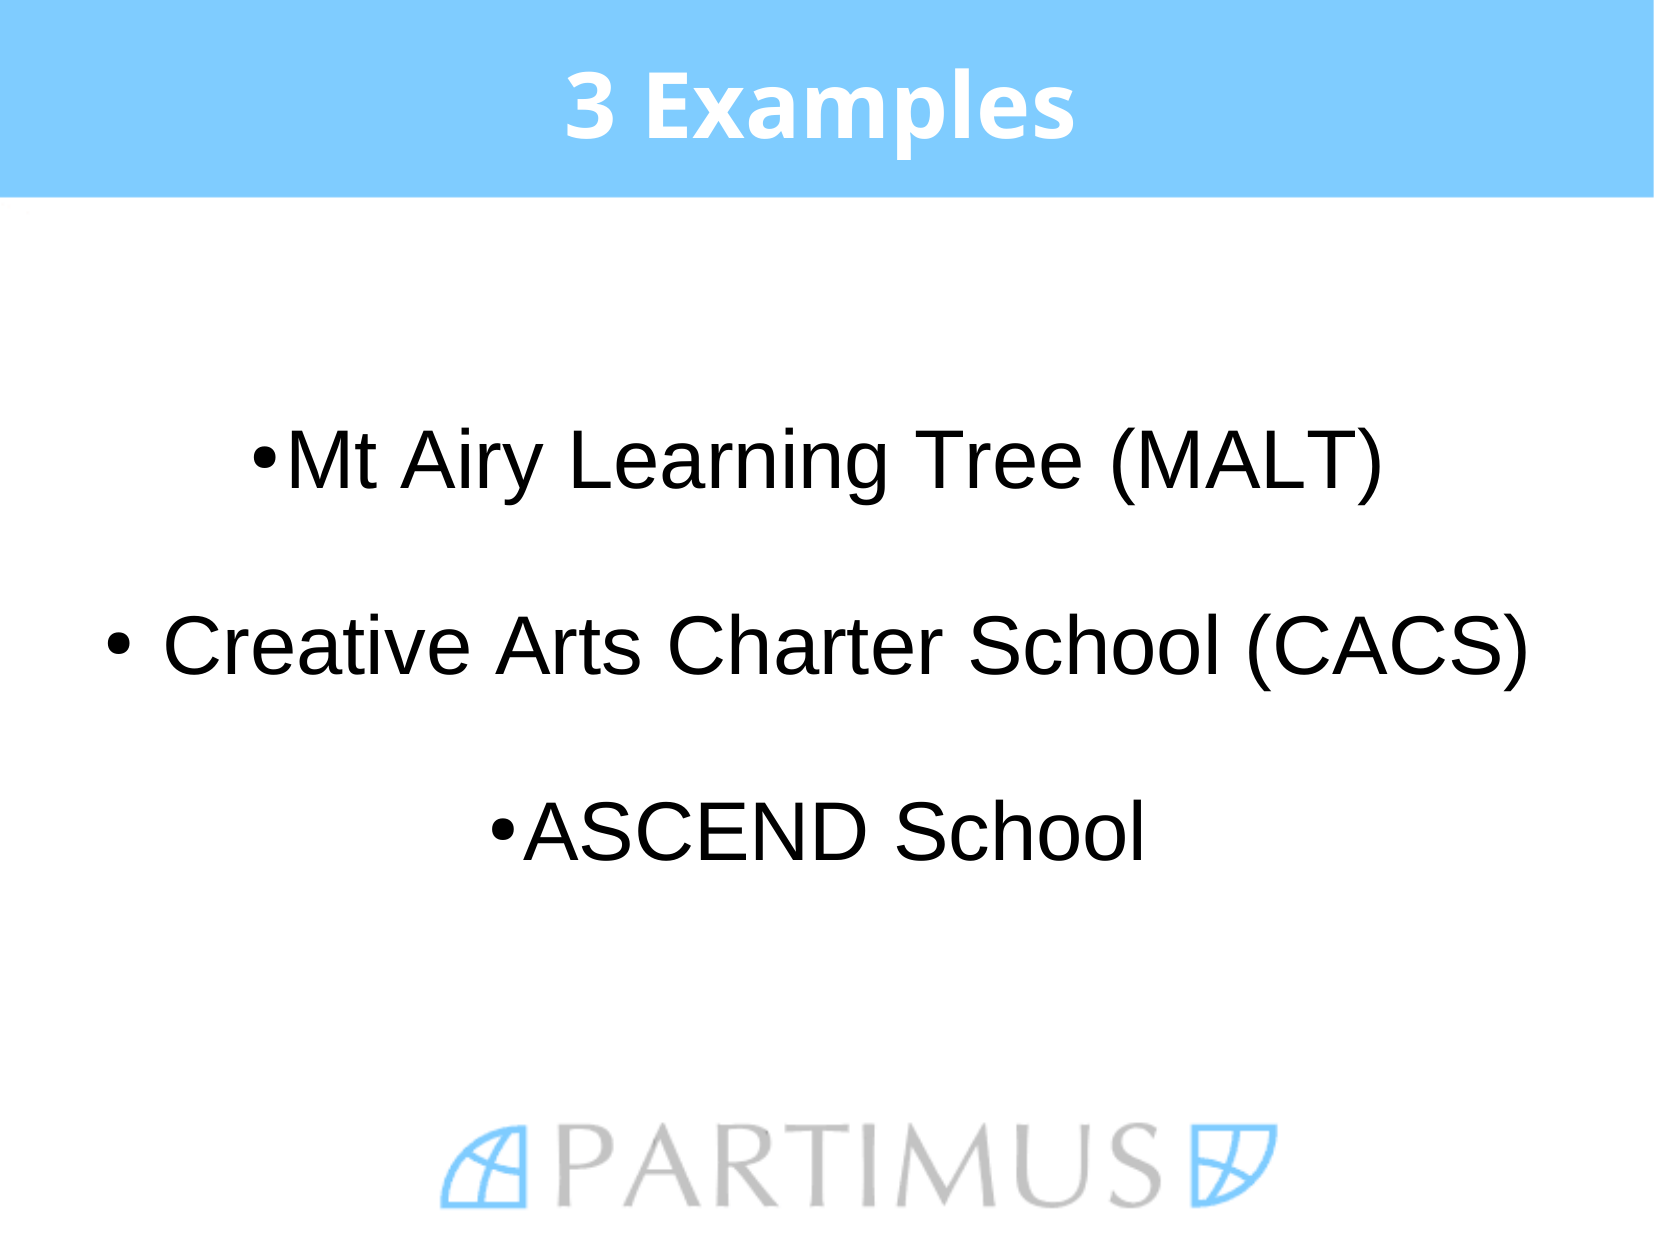

3 Examples
# Mt Airy Learning Tree (MALT)
 Creative Arts Charter School (CACS)
ASCEND School